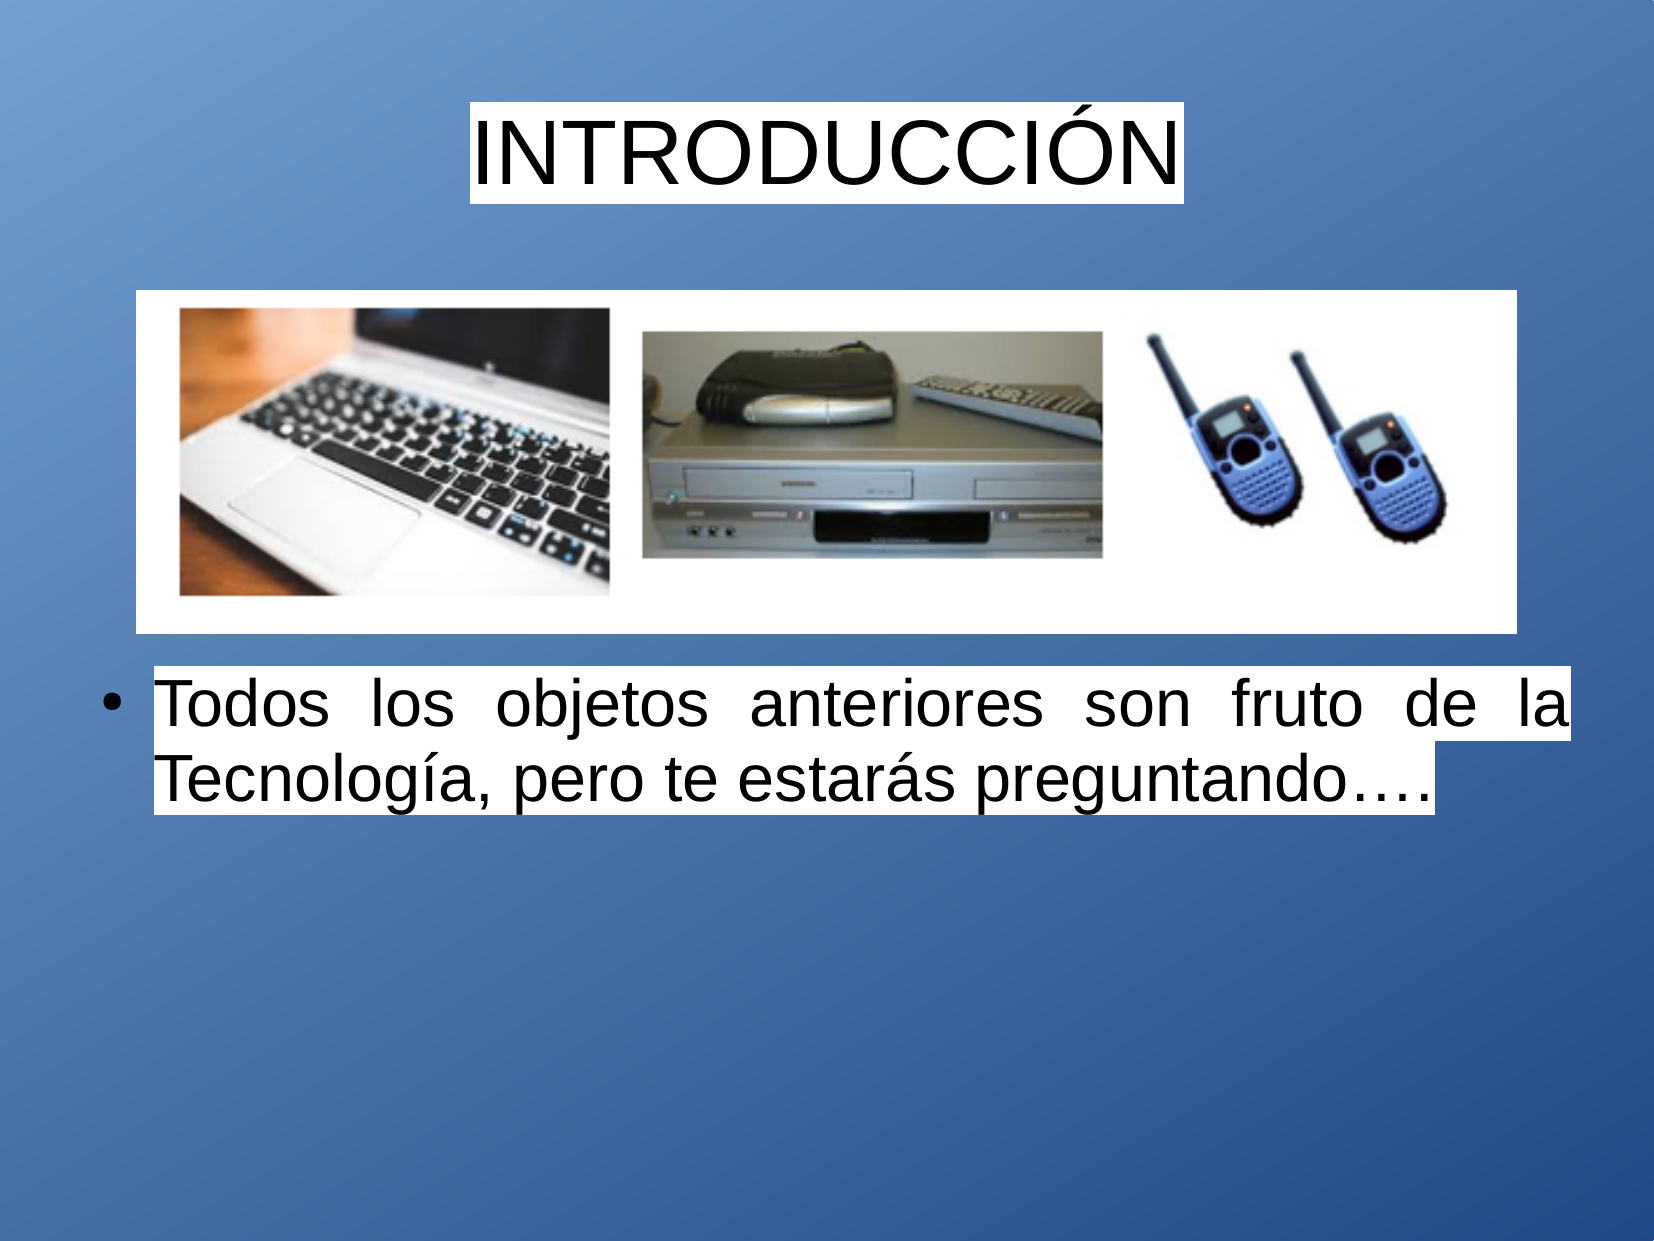

# INTRODUCCIÓN
Todos los objetos anteriores son fruto de la Tecnología, pero te estarás preguntando….